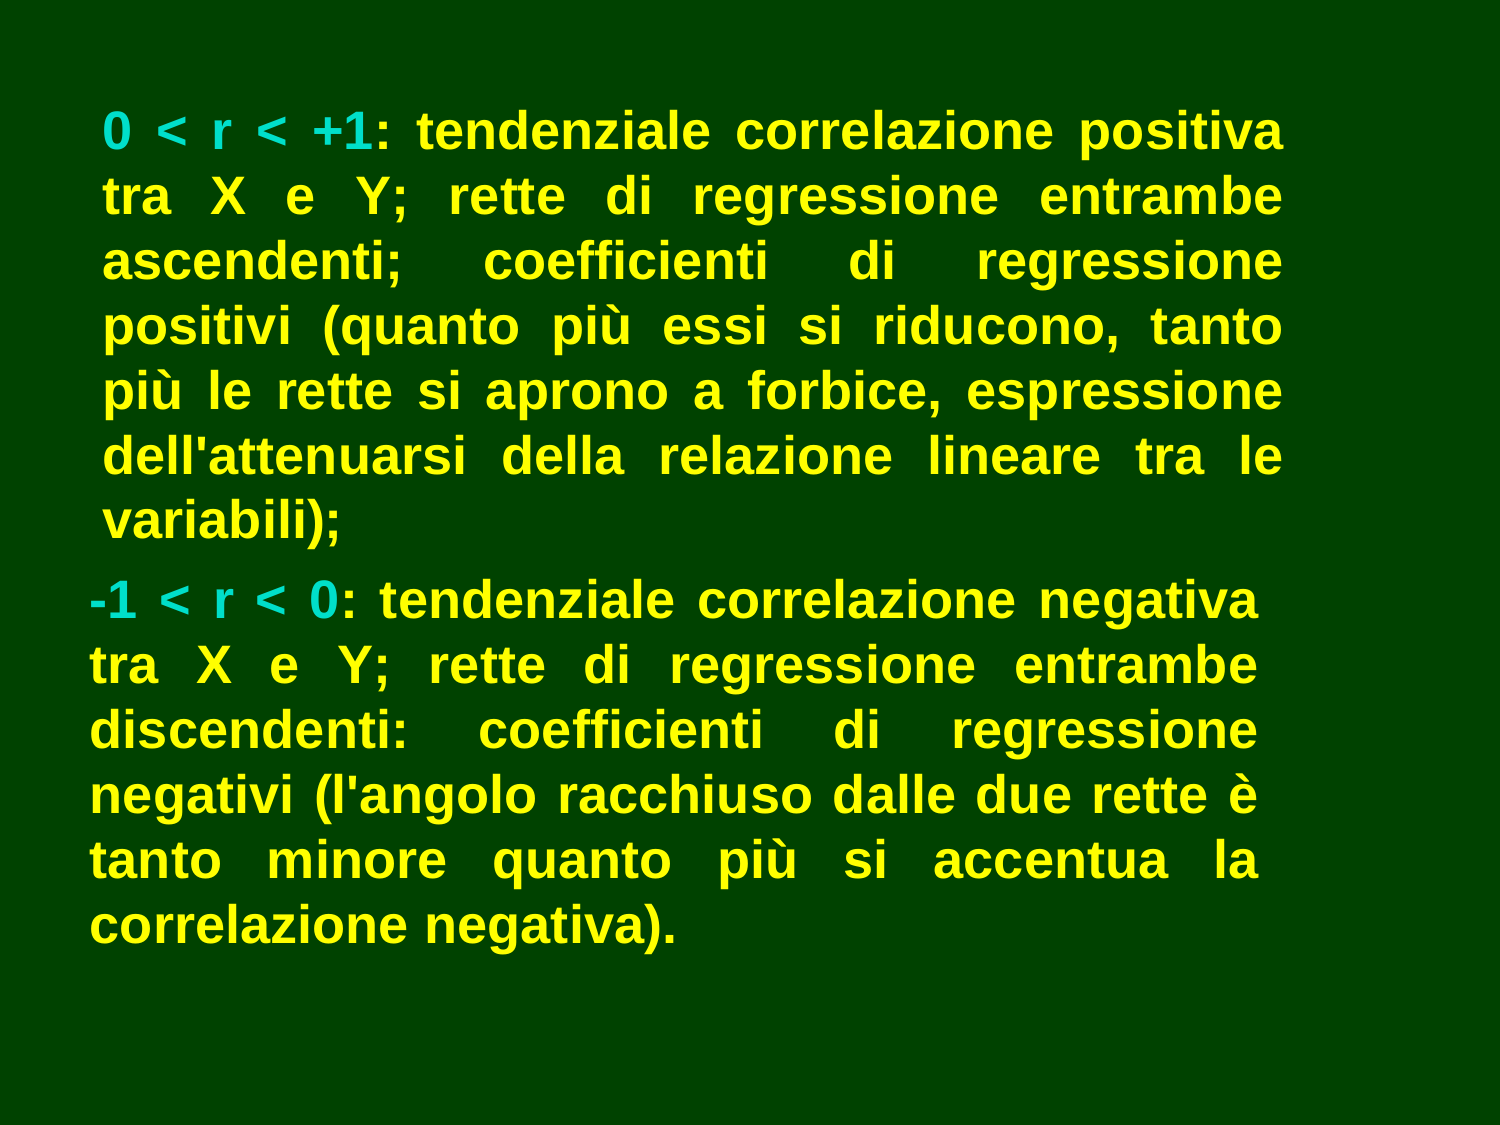

0 < r < +1: tendenziale correlazione positiva tra X e Y; rette di regressione entrambe ascendenti; coefficienti di regressione positivi (quanto più essi si riducono, tanto più le rette si aprono a forbice, espressione dell'attenuarsi della relazione lineare tra le variabili);
-1 < r < 0: tendenziale correlazione negativa tra X e Y; rette di regressione entrambe discendenti: coefficienti di regressione negativi (l'angolo racchiuso dalle due rette è tanto minore quanto più si accentua la correlazione negativa).